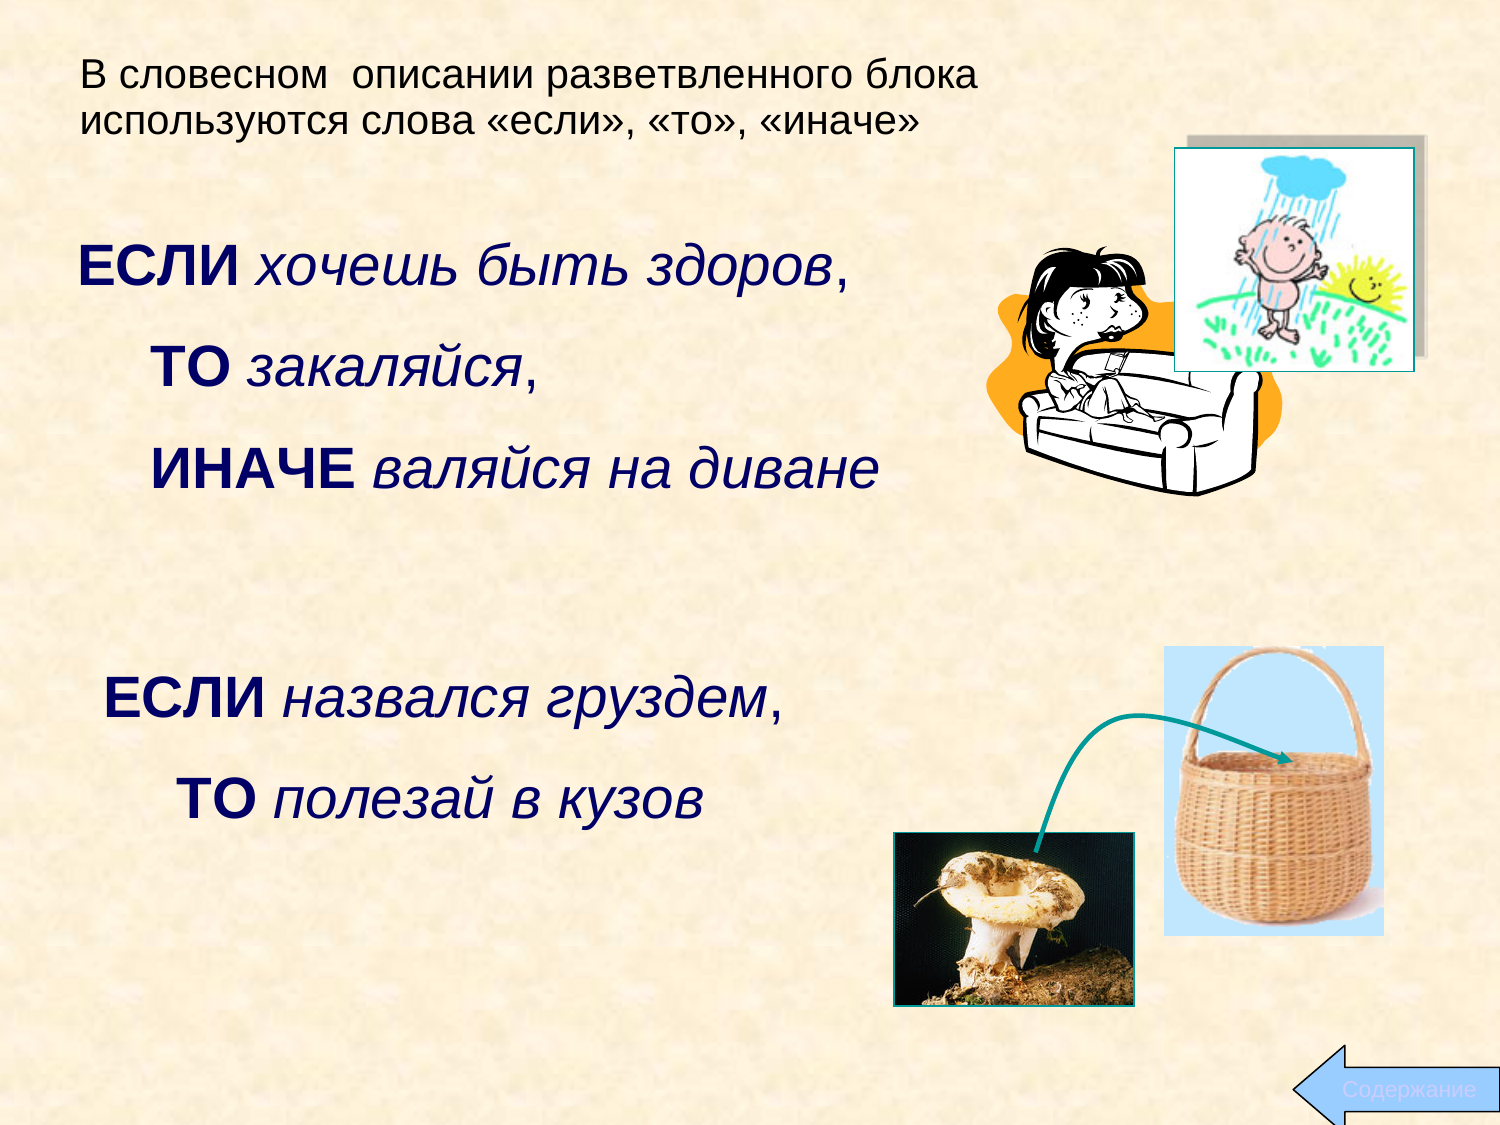

В словесном описании разветвленного блока используются слова «если», «то», «иначе»
ЕСЛИ хочешь быть здоров,
	ТО закаляйся,
	ИНАЧЕ валяйся на диване
ЕСЛИ назвался груздем,
	ТО полезай в кузов
Содержание